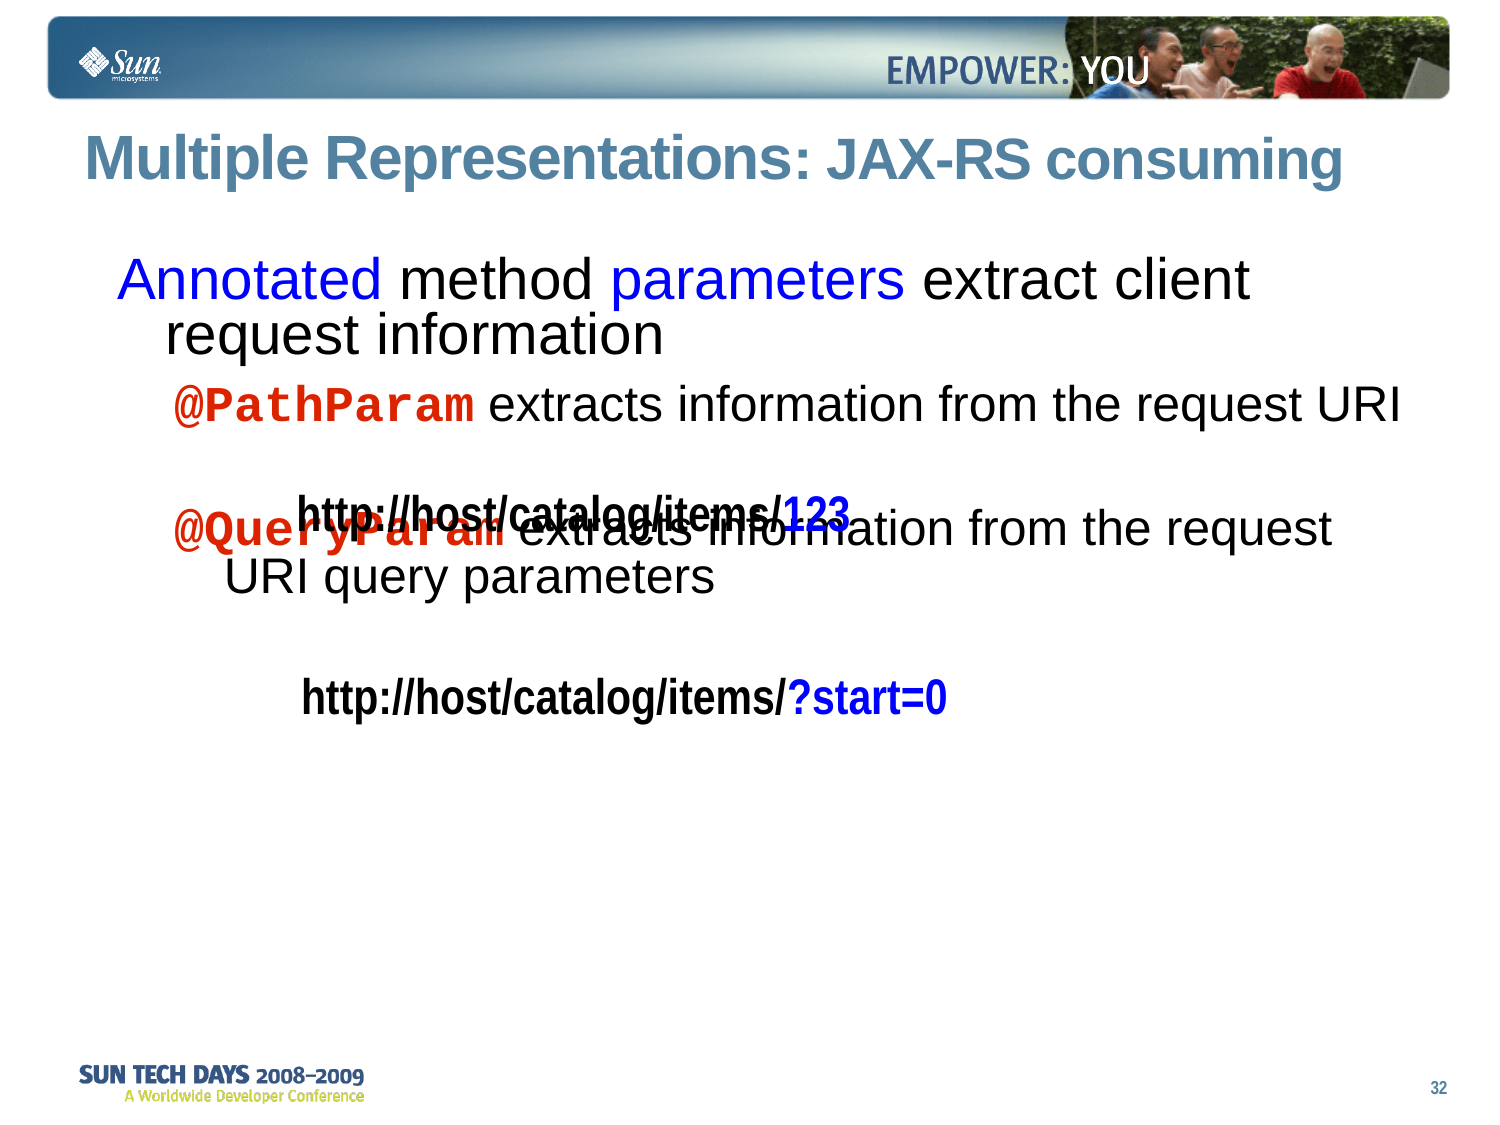

# Multiple Representations: JAX-RS consuming
Annotated method parameters extract client request information
@PathParam extracts information from the request URI
@QueryParam extracts information from the request URI query parameters
http://host/catalog/items/123
http://host/catalog/items/?start=0